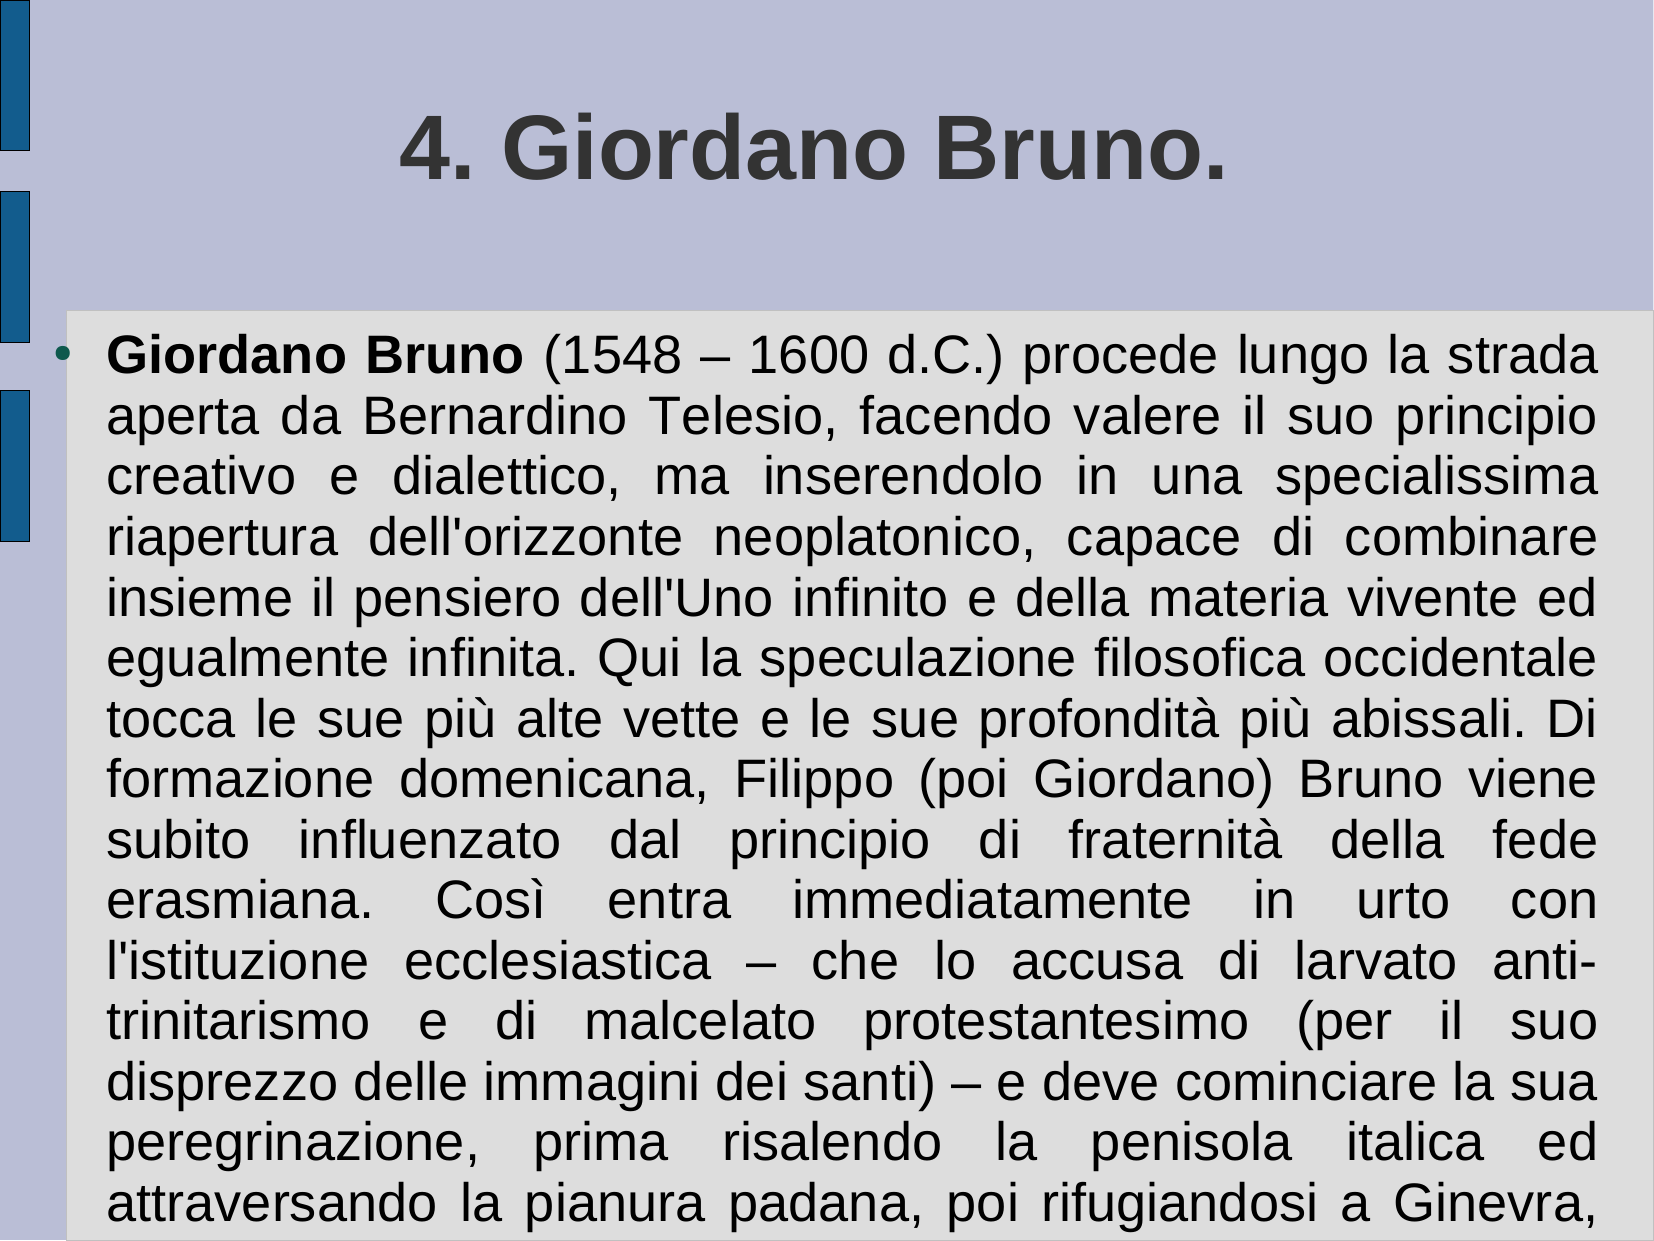

# 4. Giordano Bruno.
Giordano Bruno (1548 – 1600 d.C.) procede lungo la strada aperta da Bernardino Telesio, facendo valere il suo principio creativo e dialettico, ma inserendolo in una specialissima riapertura dell'orizzonte neoplatonico, capace di combinare insieme il pensiero dell'Uno infinito e della materia vivente ed egualmente infinita. Qui la speculazione filosofica occidentale tocca le sue più alte vette e le sue profondità più abissali. Di formazione domenicana, Filippo (poi Giordano) Bruno viene subito influenzato dal principio di fraternità della fede erasmiana. Così entra immediatamente in urto con l'istituzione ecclesiastica – che lo accusa di larvato anti-trinitarismo e di malcelato protestantesimo (per il suo disprezzo delle immagini dei santi) – e deve cominciare la sua peregrinazione, prima risalendo la penisola italica ed attraversando la pianura padana, poi rifugiandosi a Ginevra, Tolosa e Parigi.